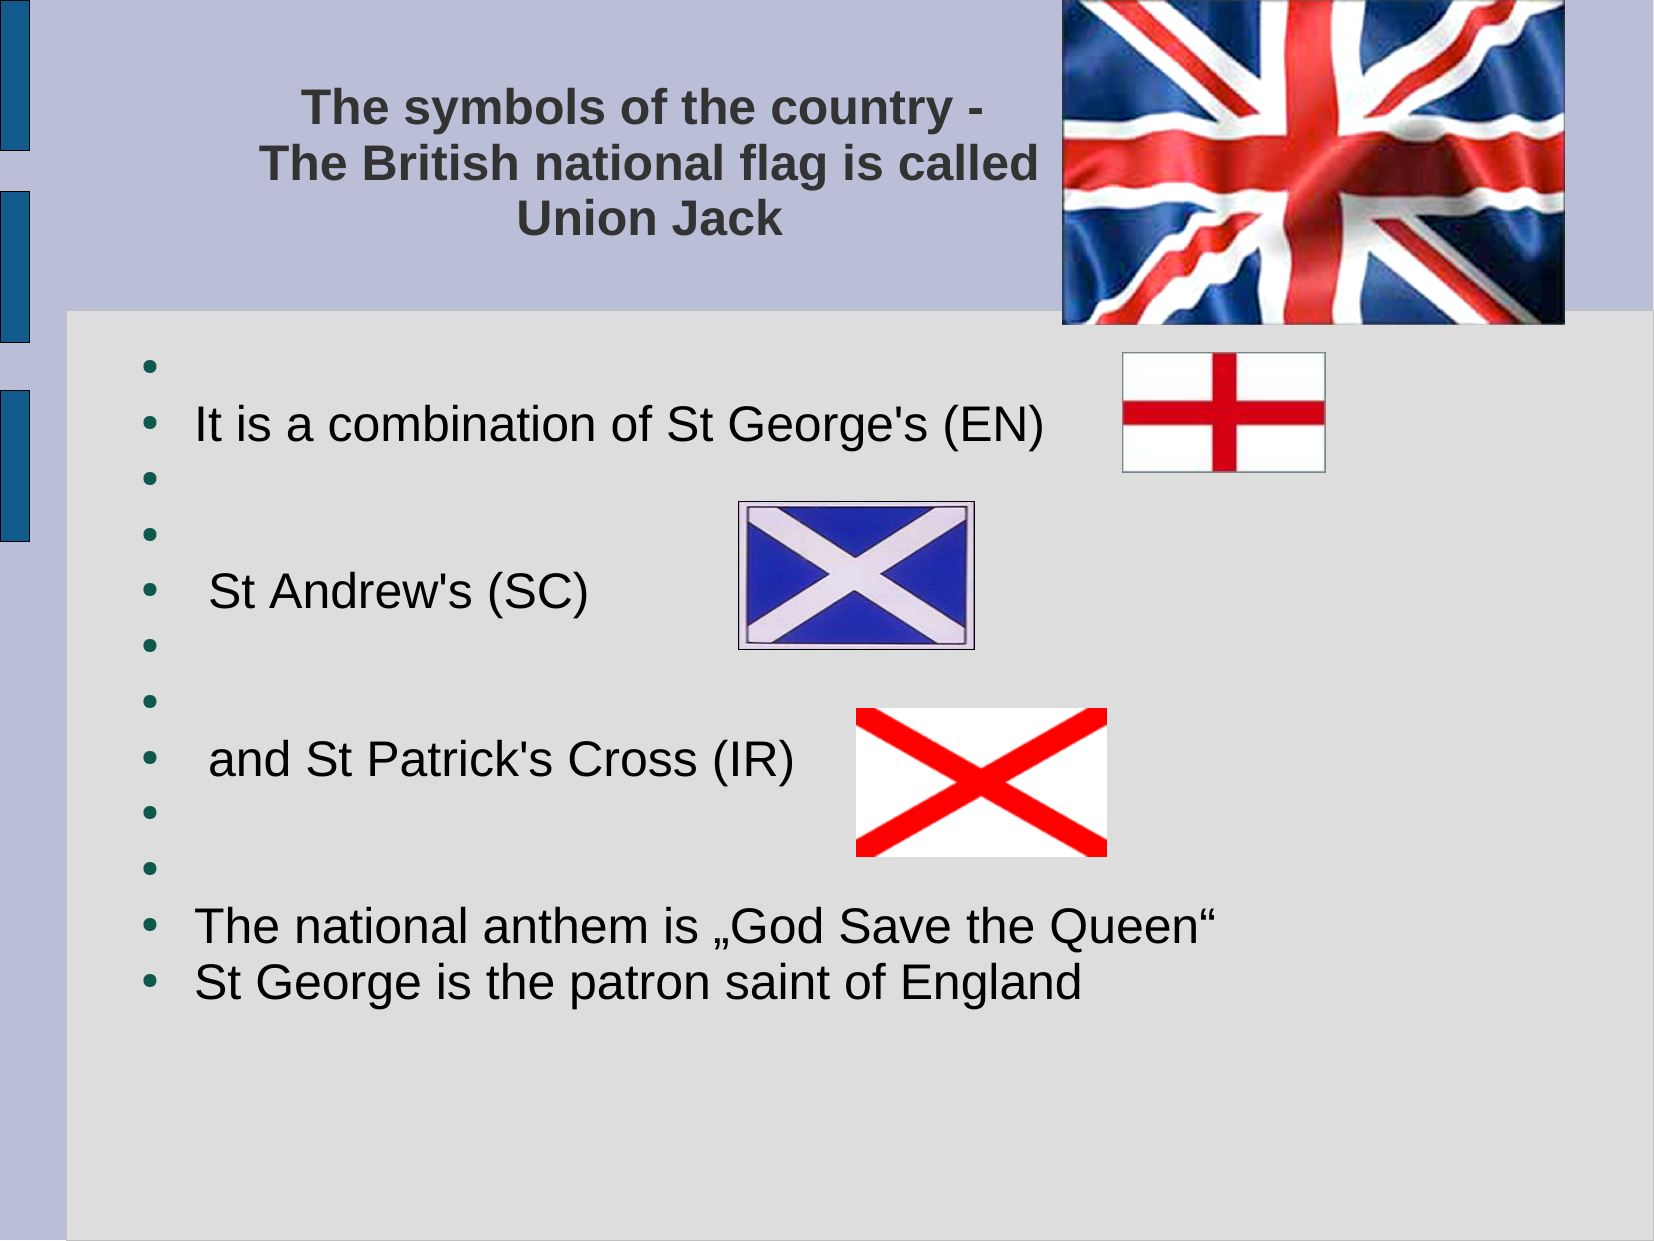

# The symbols of the country - The British national flag is called Union Jack
It is a combination of St George's (EN)
 St Andrew's (SC)
 and St Patrick's Cross (IR)
The national anthem is „God Save the Queen“
St George is the patron saint of England